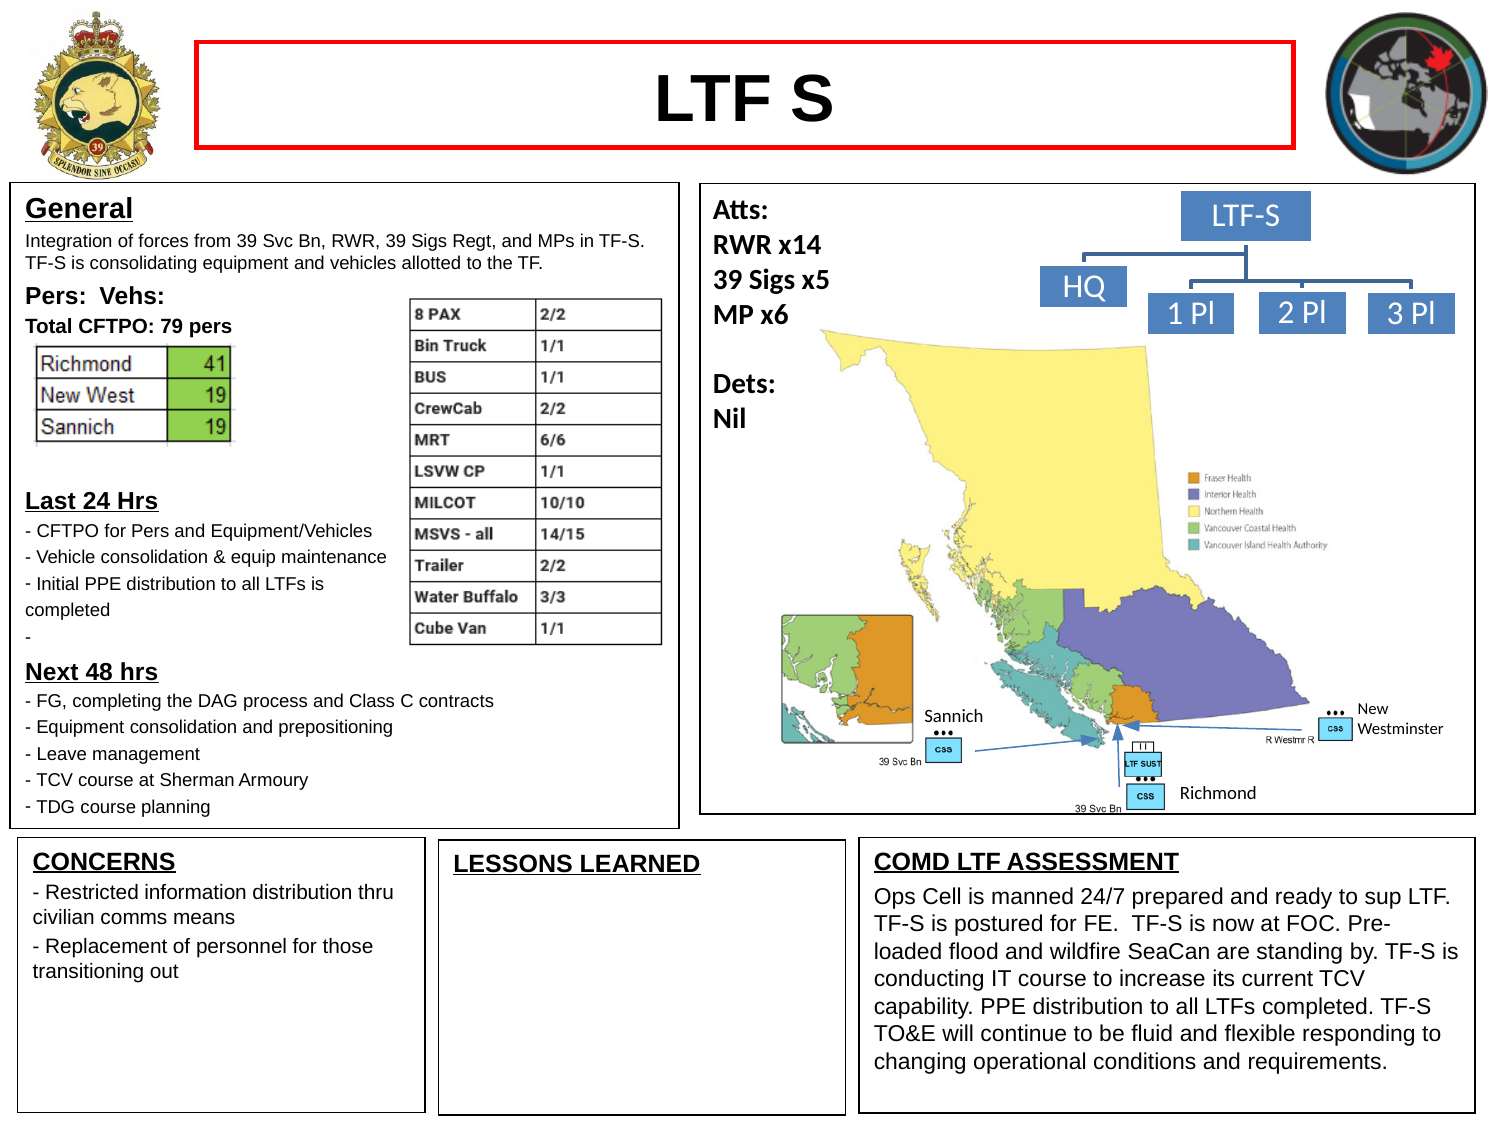

# LTF S
General
Integration of forces from 39 Svc Bn, RWR, 39 Sigs Regt, and MPs in TF-S. TF-S is consolidating equipment and vehicles allotted to the TF.
Pers:		Vehs:
Total CFTPO: 79 pers
Last 24 Hrs
- CFTPO for Pers and Equipment/Vehicles
 Vehicle consolidation & equip maintenance
 Initial PPE distribution to all LTFs is
completed
Next 48 hrs
 FG, completing the DAG process and Class C contracts
 Equipment consolidation and prepositioning
- Leave management
 TCV course at Sherman Armoury
 TDG course planning
Atts:
RWR x14
39 Sigs x5
MP x6
Dets:
Nil
LTF-S
HQ
2 Pl
1 Pl
3 Pl
New Westminster
Sannich
Richmond
CONCERNS
 Restricted information distribution thru civilian comms means
 Replacement of personnel for those transitioning out
COMD LTF ASSESSMENT
Ops Cell is manned 24/7 prepared and ready to sup LTF. TF-S is postured for FE. TF-S is now at FOC. Pre-loaded flood and wildfire SeaCan are standing by. TF-S is conducting IT course to increase its current TCV capability. PPE distribution to all LTFs completed. TF-S TO&E will continue to be fluid and flexible responding to changing operational conditions and requirements.
LESSONS LEARNED